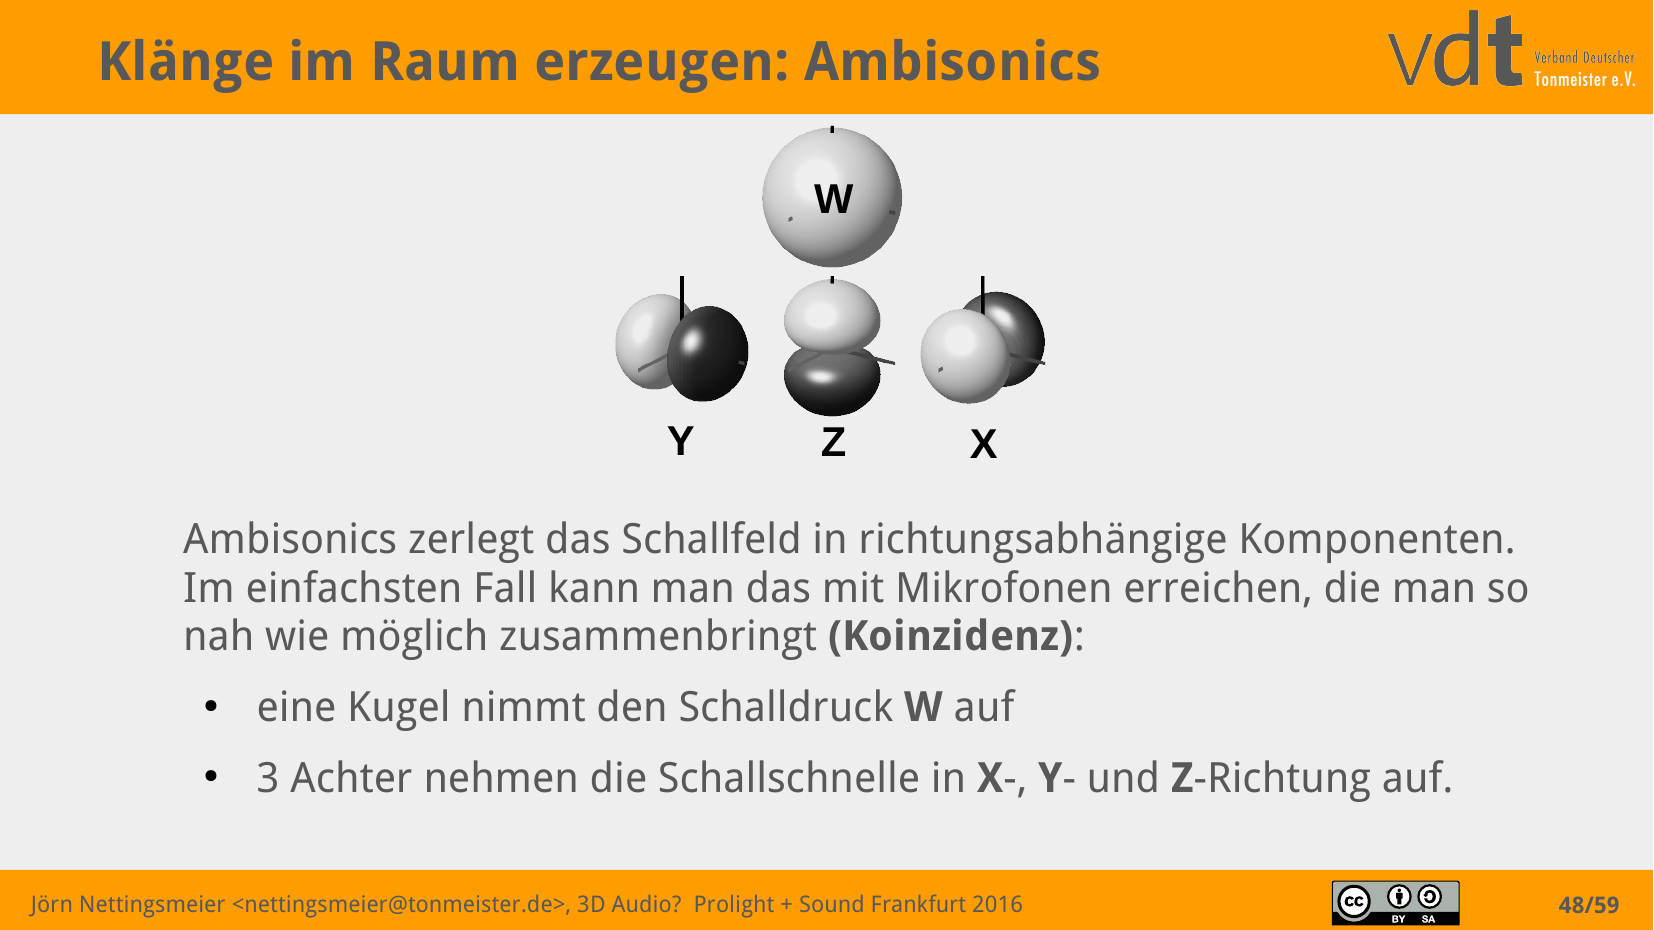

# Klänge im Raum erzeugen: Ambisonics
W
Y
Z
X
Ambisonics zerlegt das Schallfeld in richtungsabhängige Komponenten. Im einfachsten Fall kann man das mit Mikrofonen erreichen, die man so nah wie möglich zusammenbringt (Koinzidenz):
eine Kugel nimmt den Schalldruck W auf
3 Achter nehmen die Schallschnelle in X-, Y- und Z-Richtung auf.